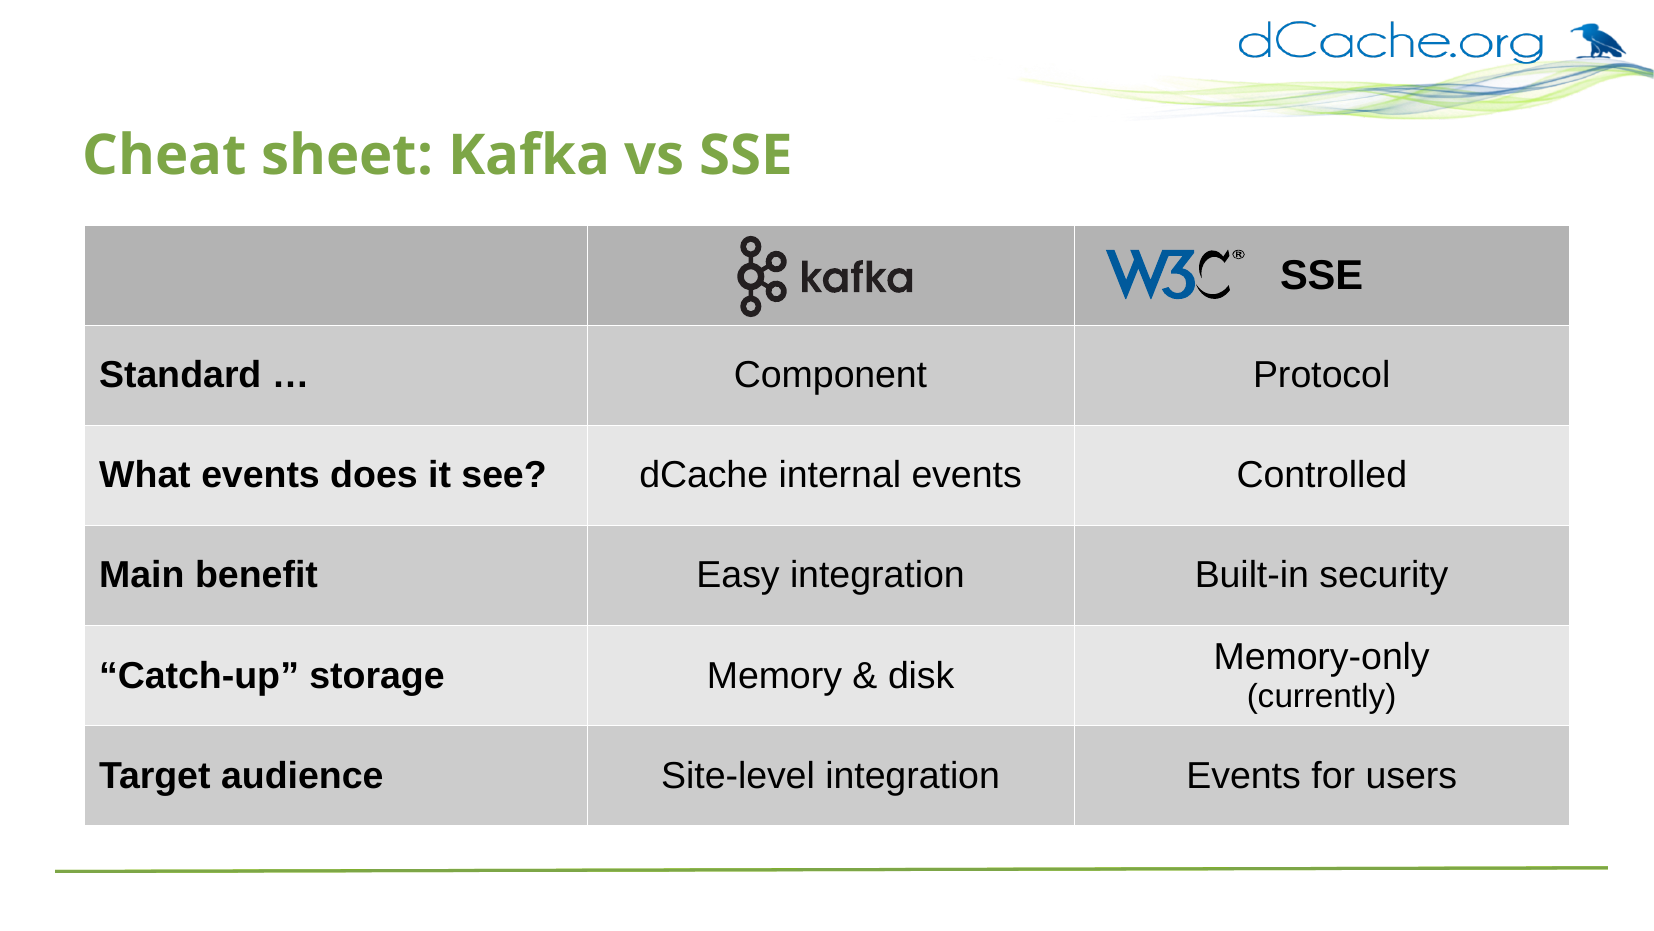

# Cheat sheet: Kafka vs SSE
| | | SSE |
| --- | --- | --- |
| Standard … | Component | Protocol |
| What events does it see? | dCache internal events | Controlled |
| Main benefit | Easy integration | Built-in security |
| “Catch-up” storage | Memory & disk | Memory-only (currently) |
| Target audience | Site-level integration | Events for users |